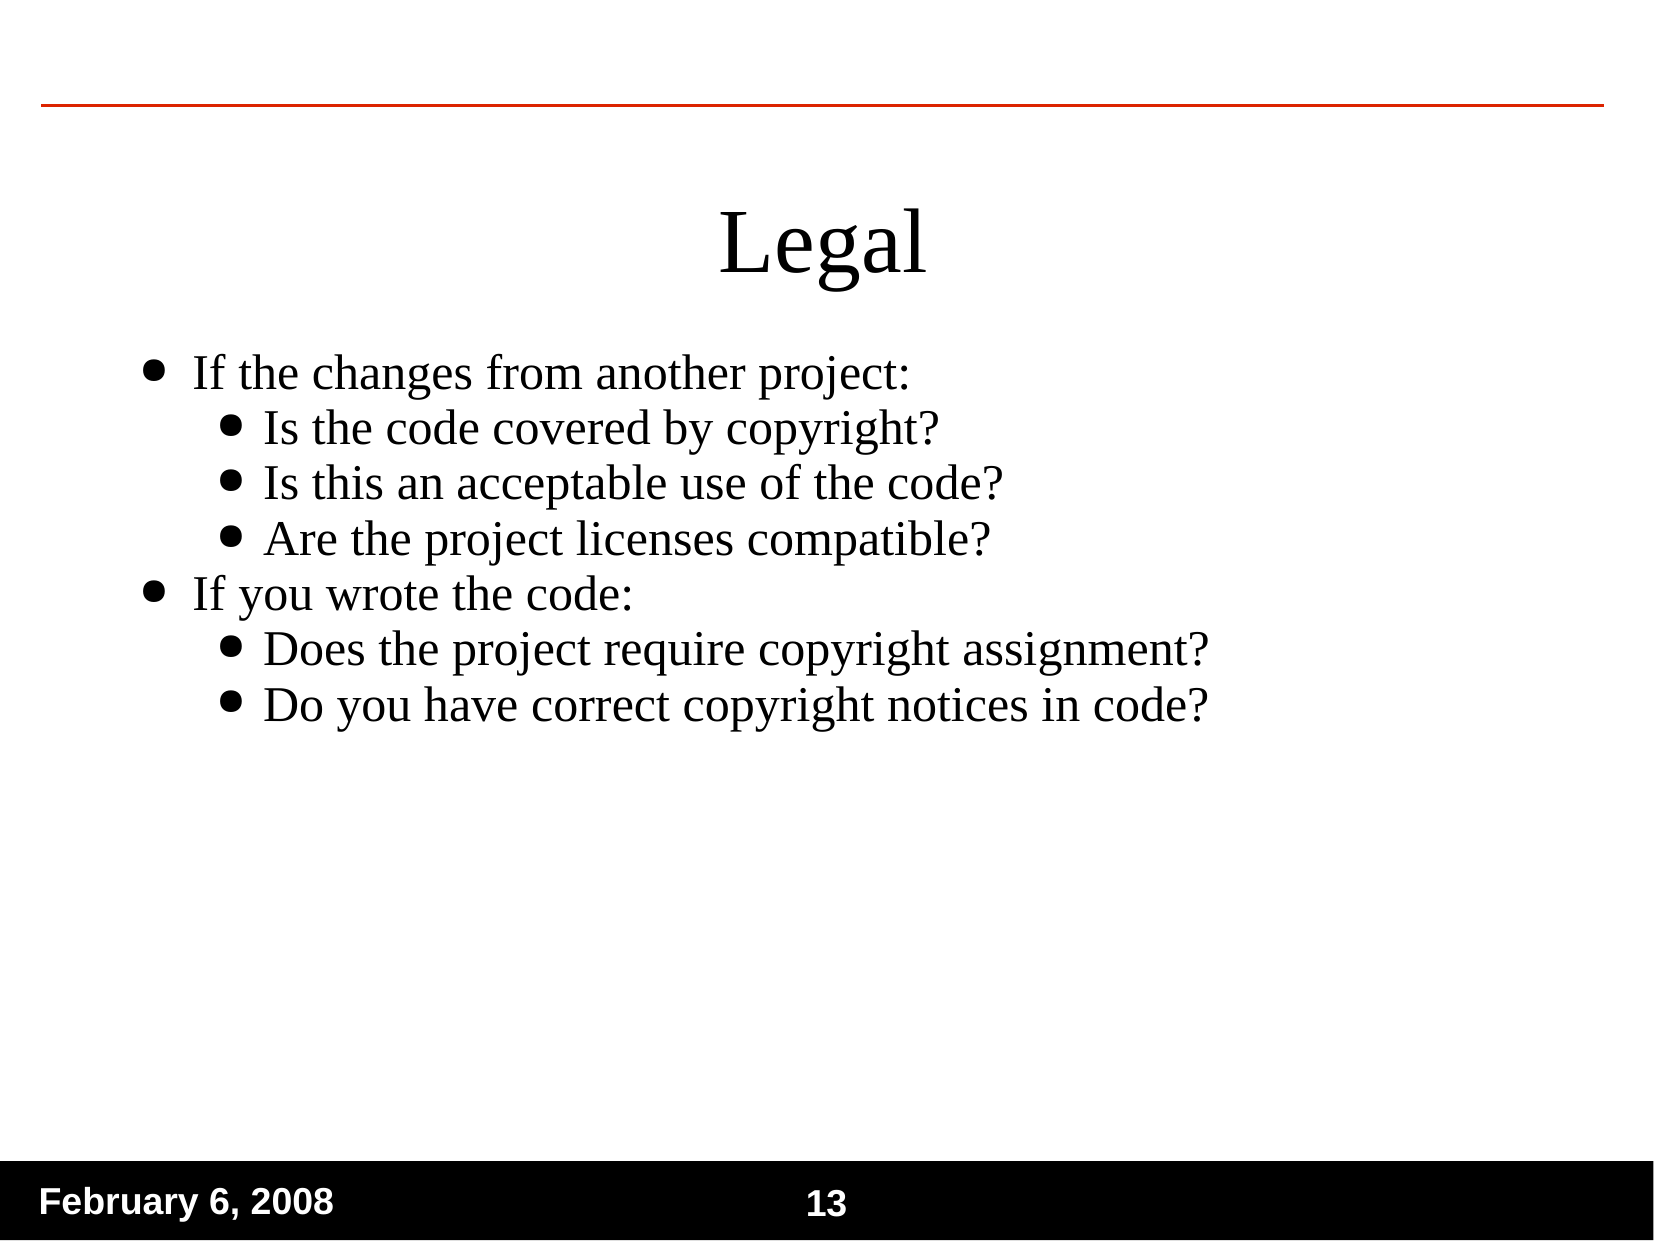

# Legal
If the changes from another project:
Is the code covered by copyright?
Is this an acceptable use of the code?
Are the project licenses compatible?
If you wrote the code:
Does the project require copyright assignment?
Do you have correct copyright notices in code?